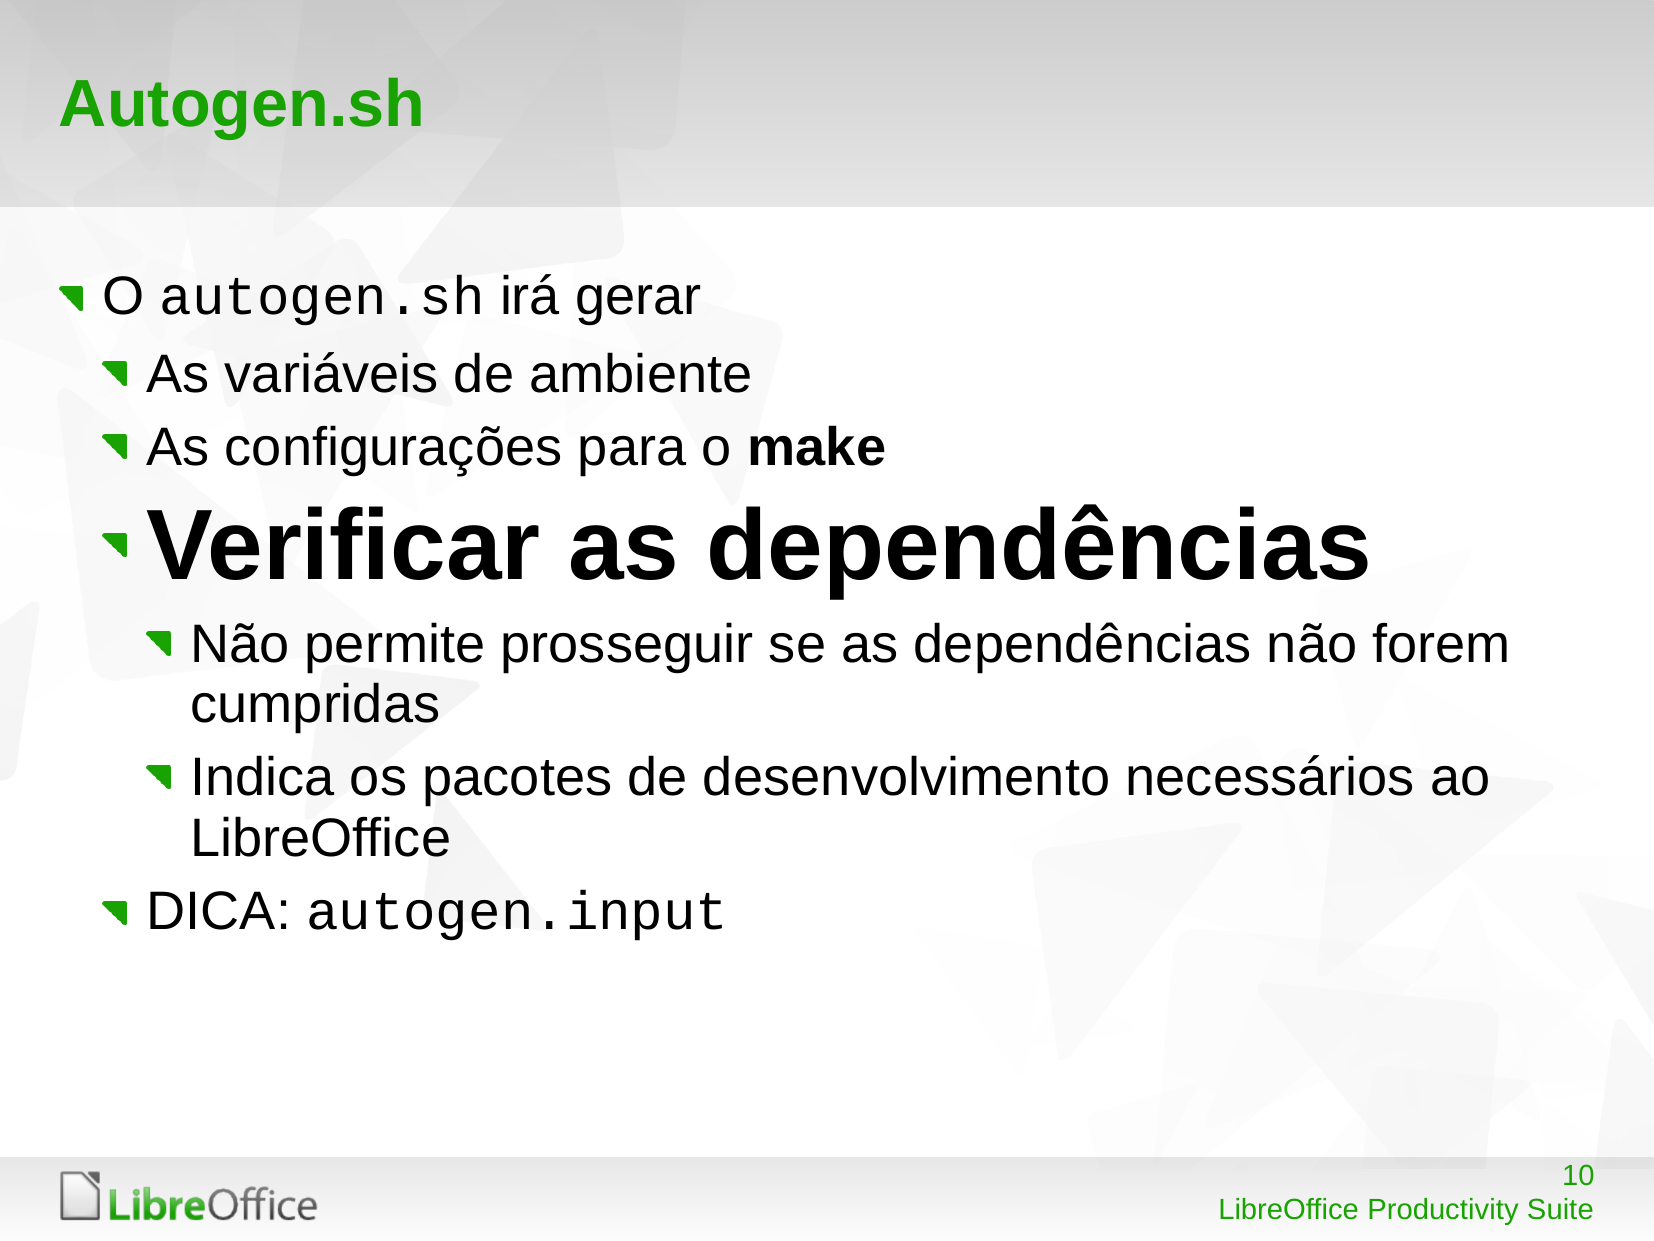

# Autogen.sh
O autogen.sh irá gerar
As variáveis de ambiente
As configurações para o make
Verificar as dependências
Não permite prosseguir se as dependências não forem cumpridas
Indica os pacotes de desenvolvimento necessários ao LibreOffice
DICA: autogen.input
10
LibreOffice Productivity Suite